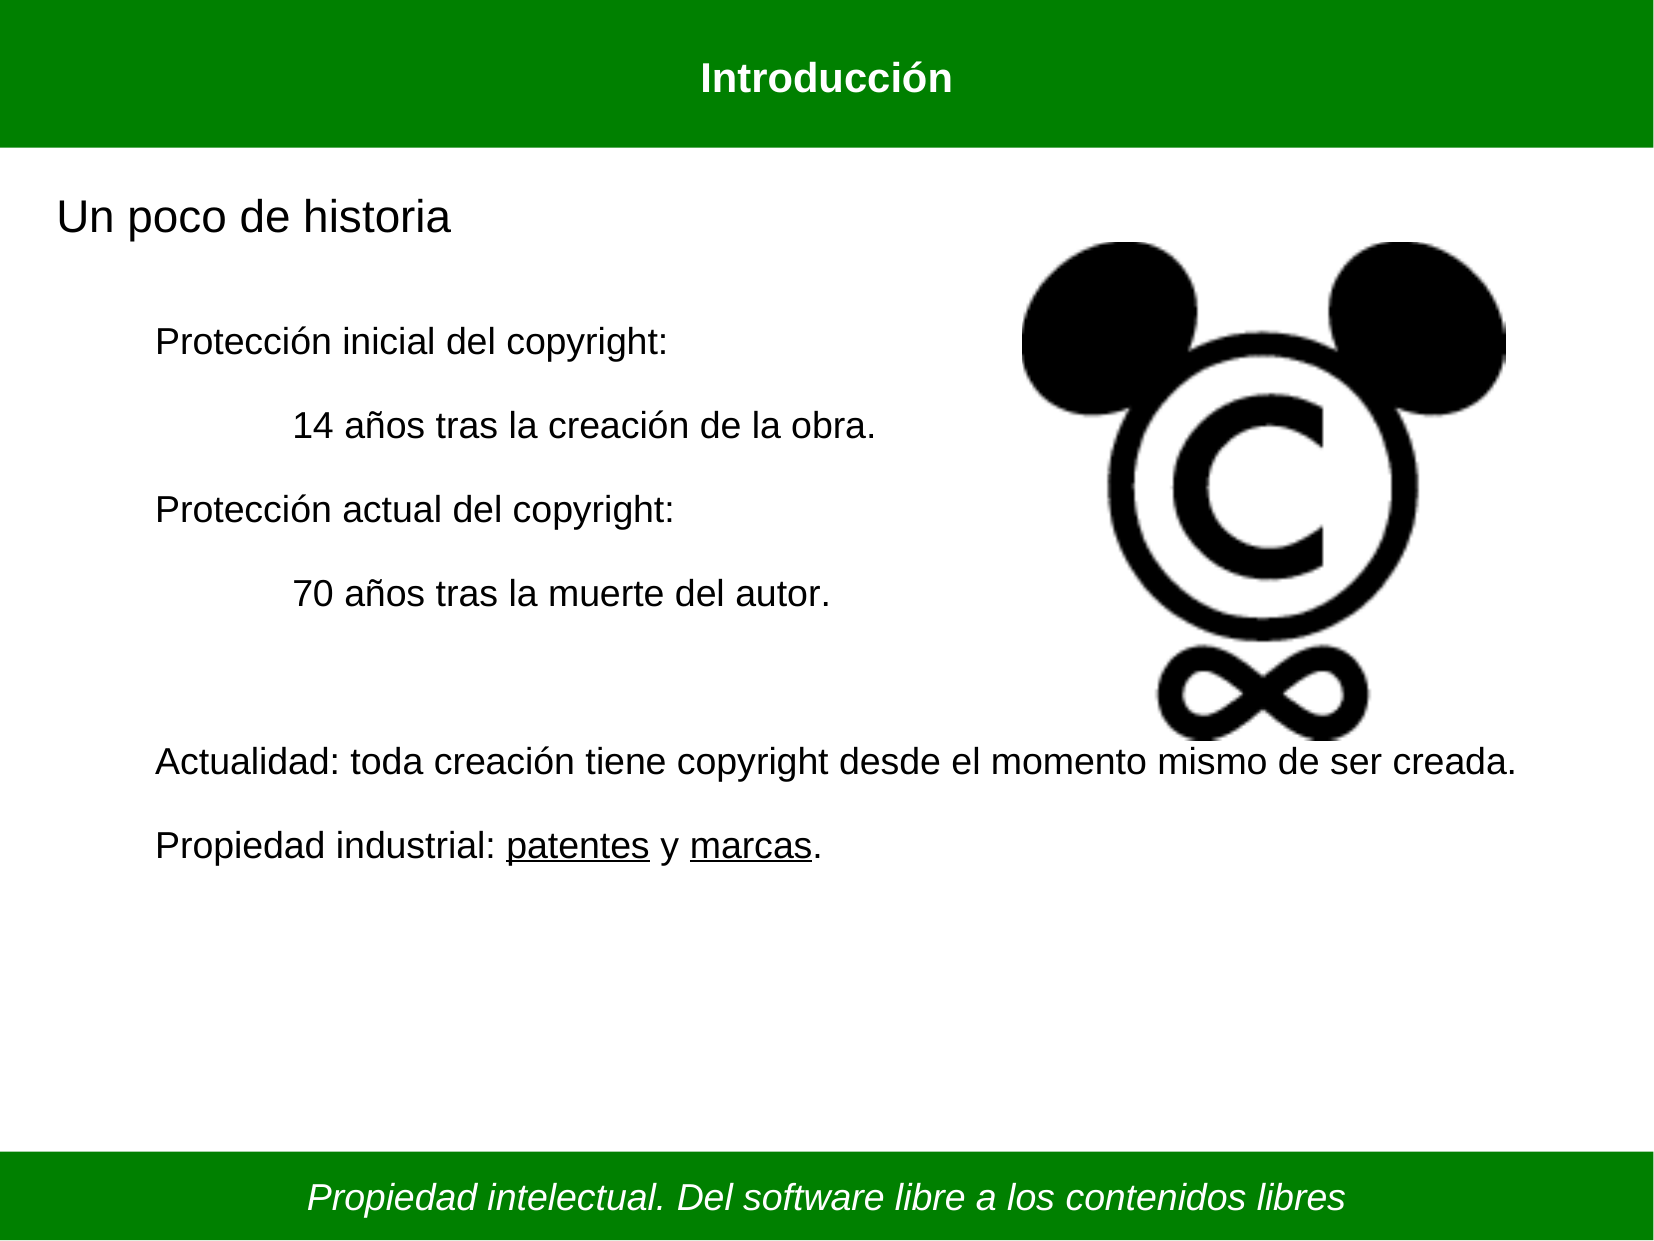

Introducción
Un poco de historia
 Protección inicial del copyright:
		14 años tras la creación de la obra.
 Protección actual del copyright:
		70 años tras la muerte del autor.
 Actualidad: toda creación tiene copyright desde el momento mismo de ser creada.
 Propiedad industrial: patentes y marcas.
Propiedad intelectual. Del software libre a los contenidos libres